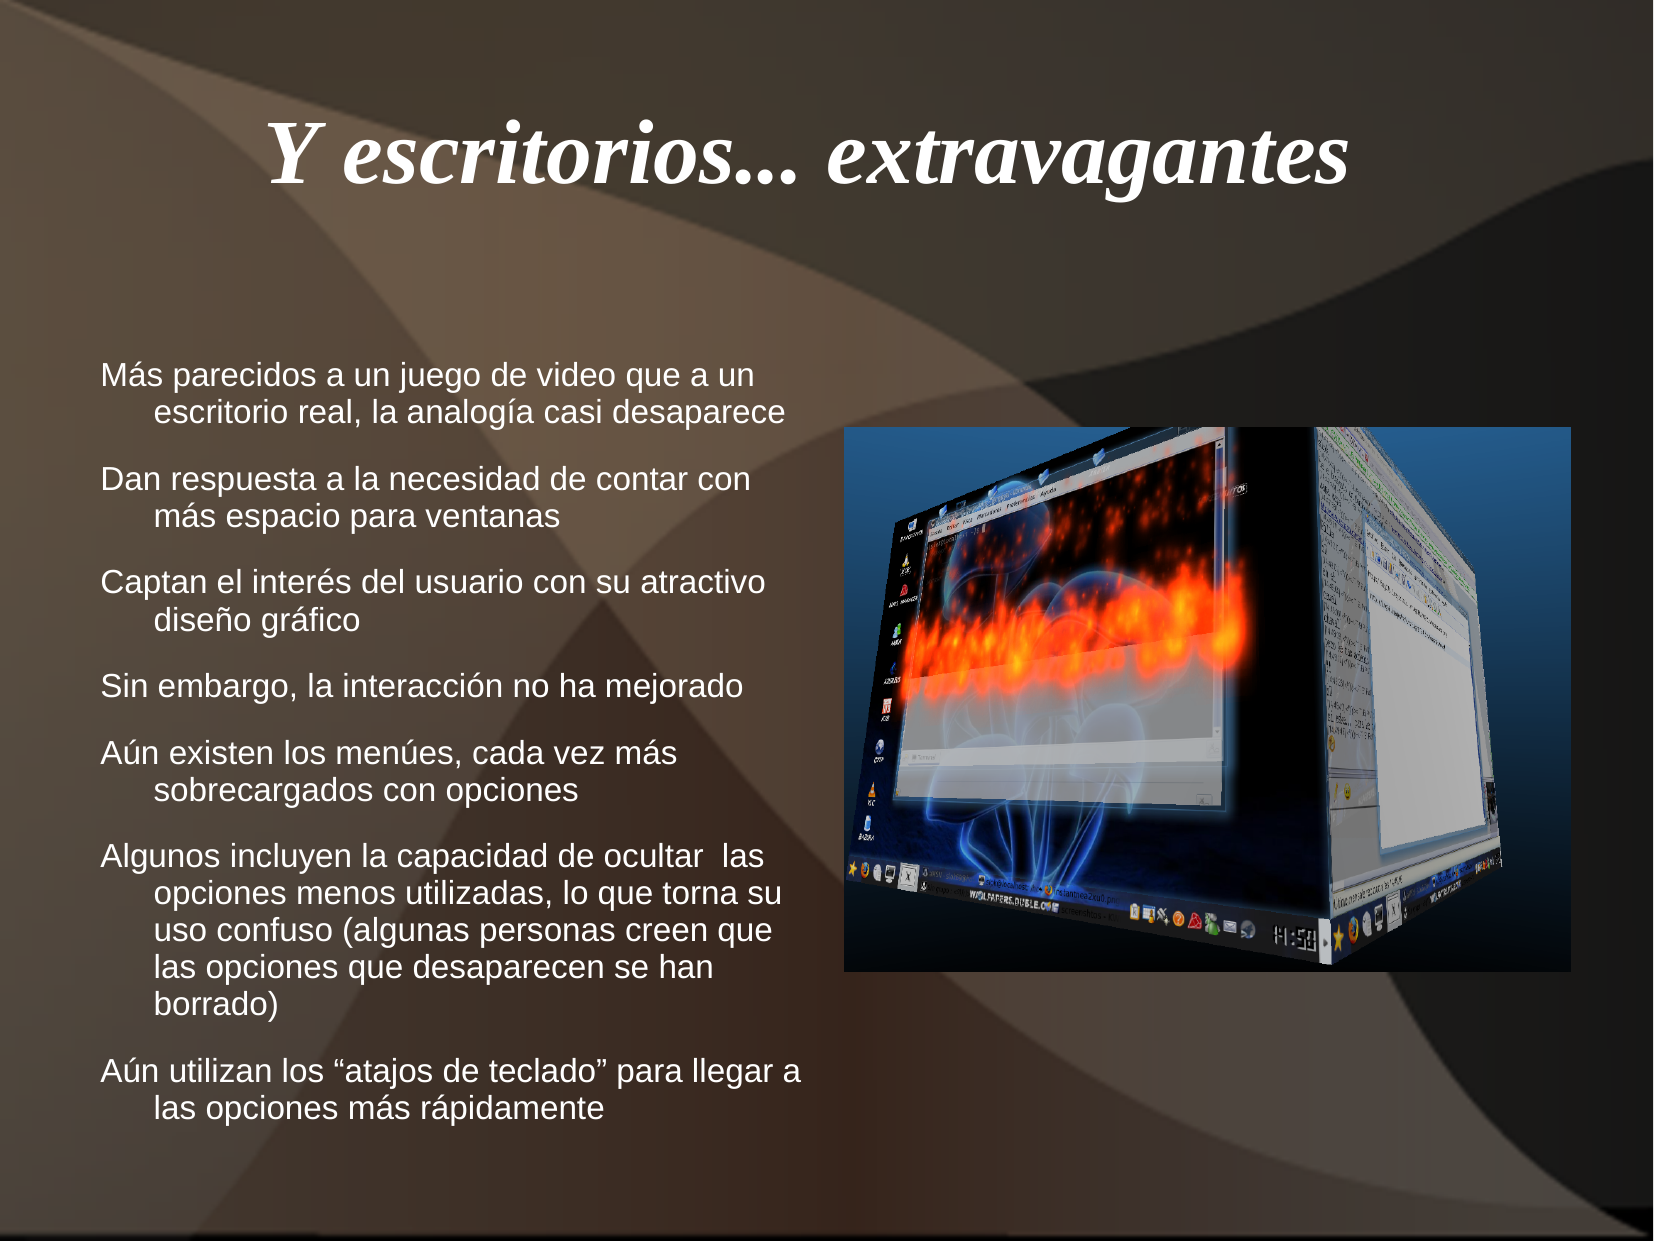

# Y escritorios... extravagantes
Más parecidos a un juego de video que a un escritorio real, la analogía casi desaparece
Dan respuesta a la necesidad de contar con más espacio para ventanas
Captan el interés del usuario con su atractivo diseño gráfico
Sin embargo, la interacción no ha mejorado
Aún existen los menúes, cada vez más sobrecargados con opciones
Algunos incluyen la capacidad de ocultar las opciones menos utilizadas, lo que torna su uso confuso (algunas personas creen que las opciones que desaparecen se han borrado)
Aún utilizan los “atajos de teclado” para llegar a las opciones más rápidamente